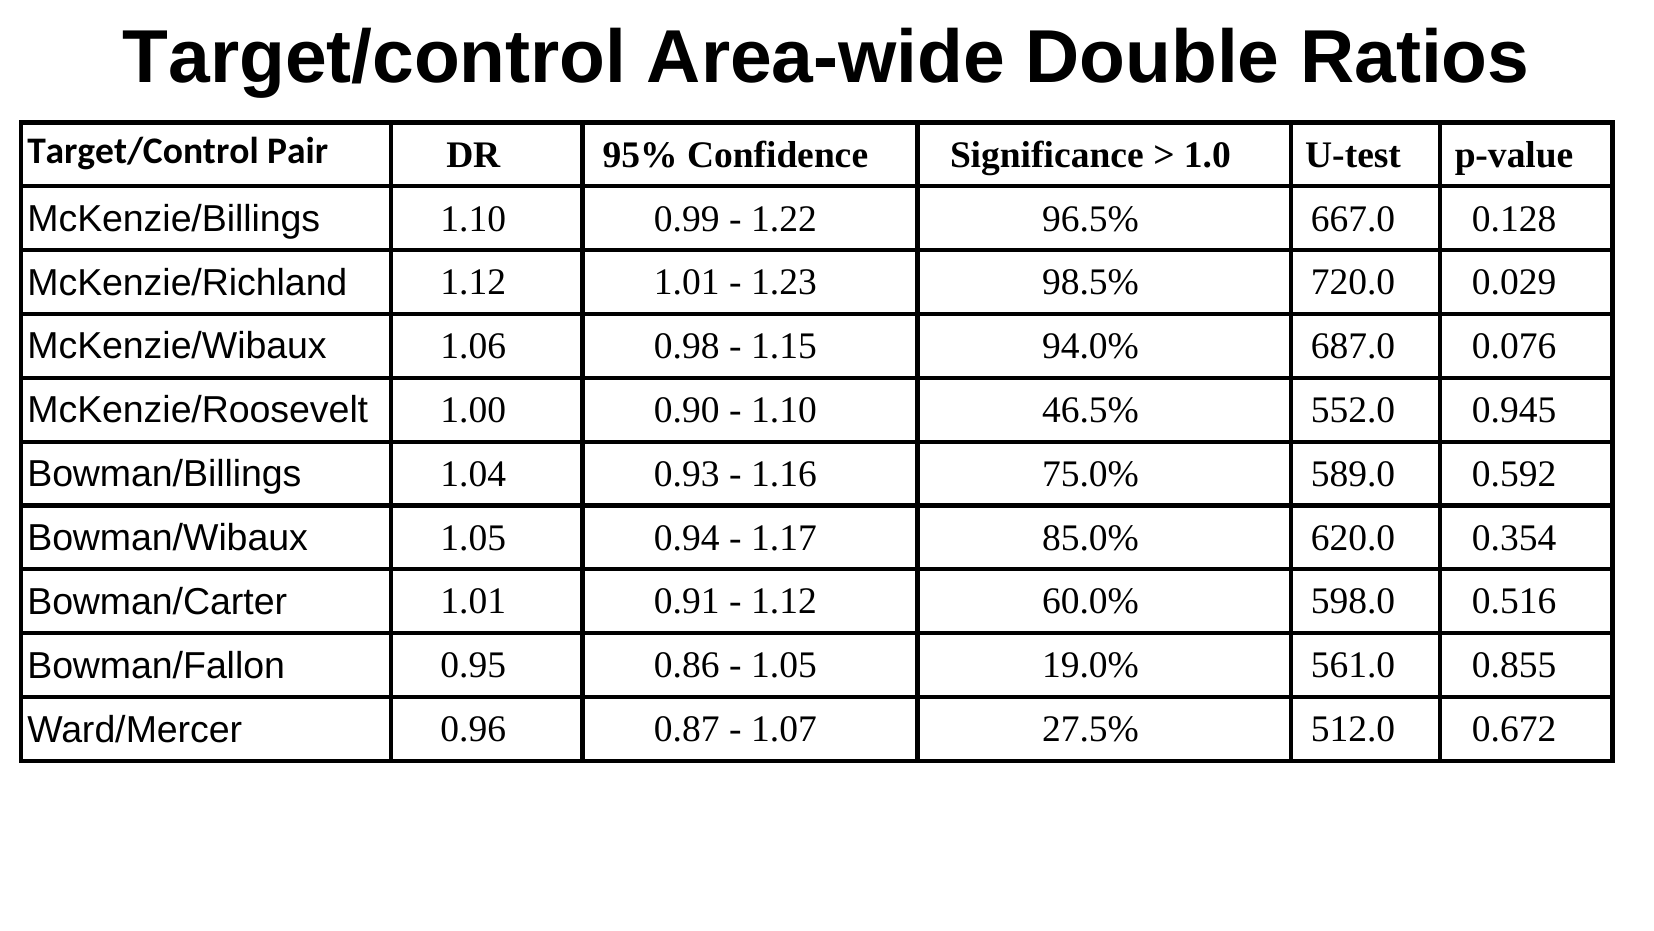

# Target/control Area-wide Double Ratios
| Target/Control Pair | DR | 95% Confidence | Significance > 1.0 | U-test | p-value |
| --- | --- | --- | --- | --- | --- |
| McKenzie/Billings | 1.10 | 0.99 - 1.22 | 96.5% | 667.0 | 0.128 |
| McKenzie/Richland | 1.12 | 1.01 - 1.23 | 98.5% | 720.0 | 0.029 |
| McKenzie/Wibaux | 1.06 | 0.98 - 1.15 | 94.0% | 687.0 | 0.076 |
| McKenzie/Roosevelt | 1.00 | 0.90 - 1.10 | 46.5% | 552.0 | 0.945 |
| Bowman/Billings | 1.04 | 0.93 - 1.16 | 75.0% | 589.0 | 0.592 |
| Bowman/Wibaux | 1.05 | 0.94 - 1.17 | 85.0% | 620.0 | 0.354 |
| Bowman/Carter | 1.01 | 0.91 - 1.12 | 60.0% | 598.0 | 0.516 |
| Bowman/Fallon | 0.95 | 0.86 - 1.05 | 19.0% | 561.0 | 0.855 |
| Ward/Mercer | 0.96 | 0.87 - 1.07 | 27.5% | 512.0 | 0.672 |